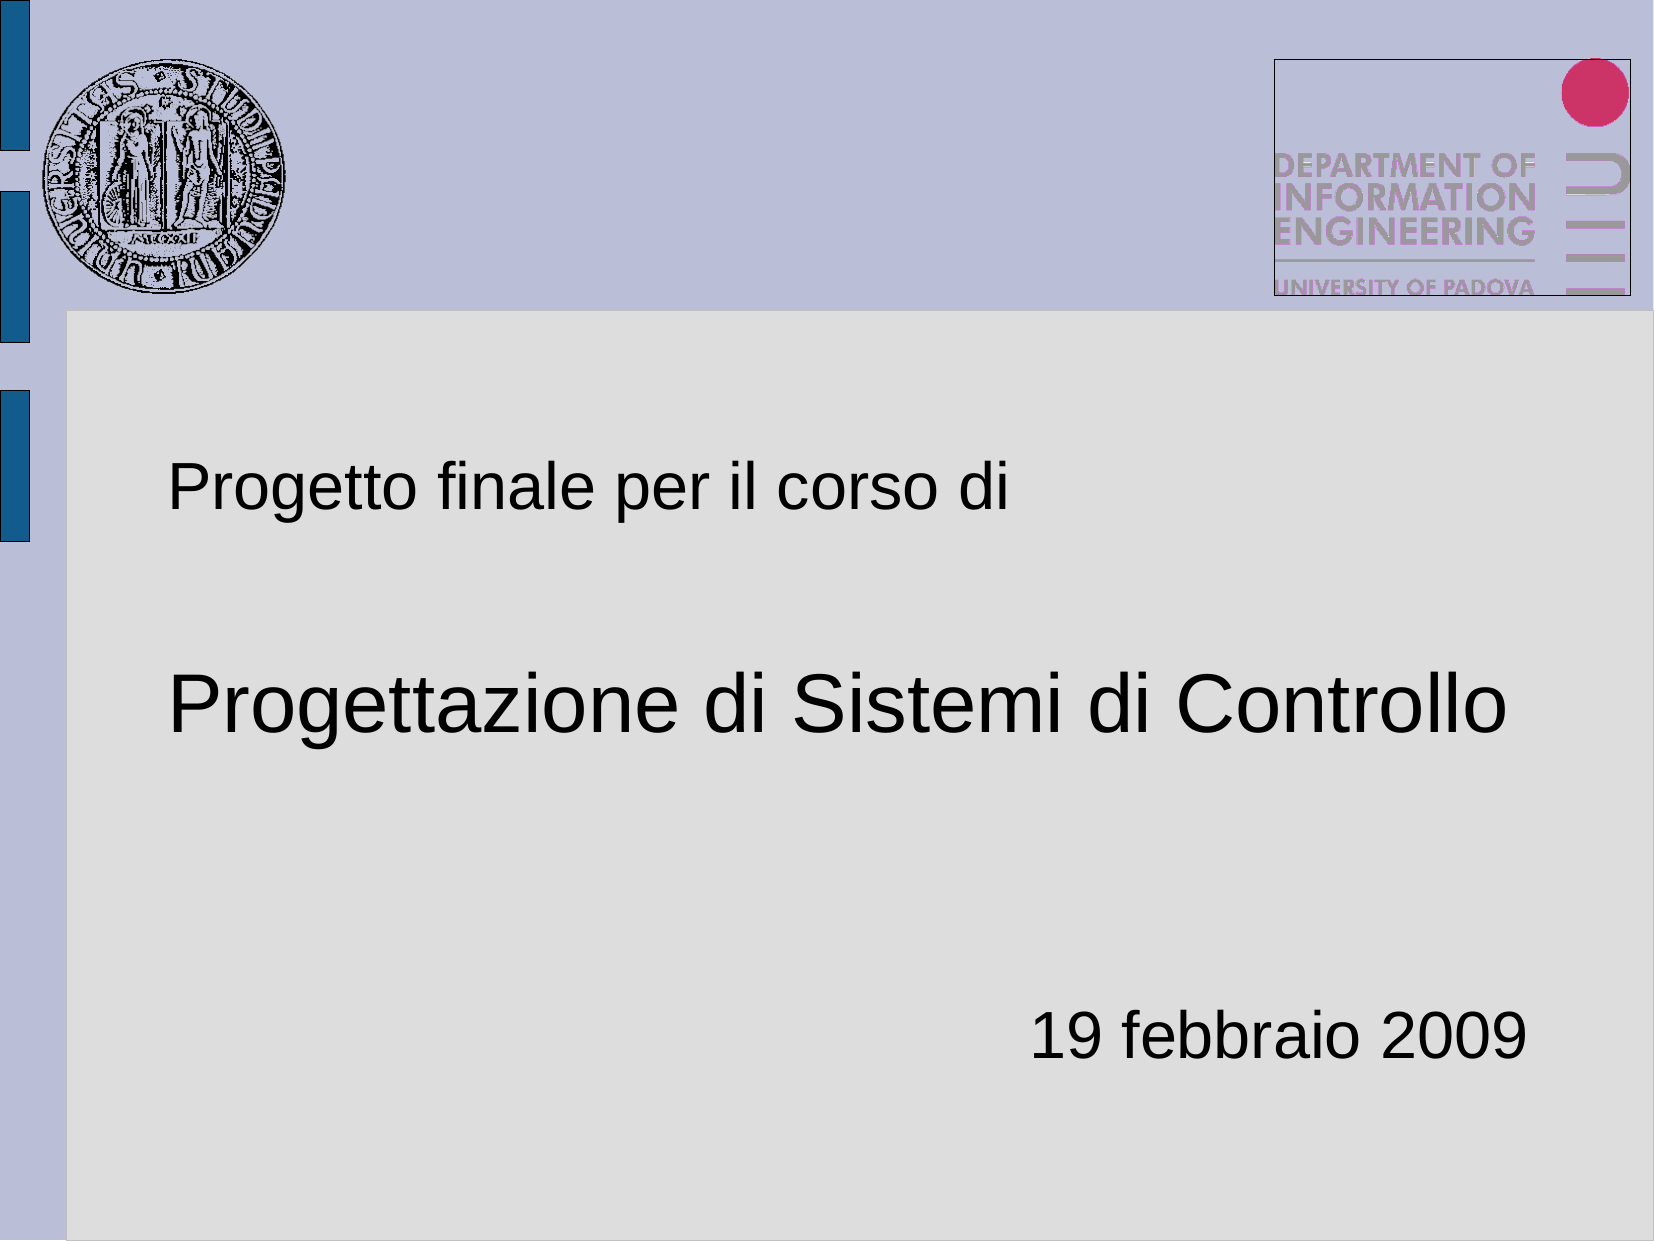

# Progetto finale per il corso di
Progettazione di Sistemi di Controllo
19 febbraio 2009